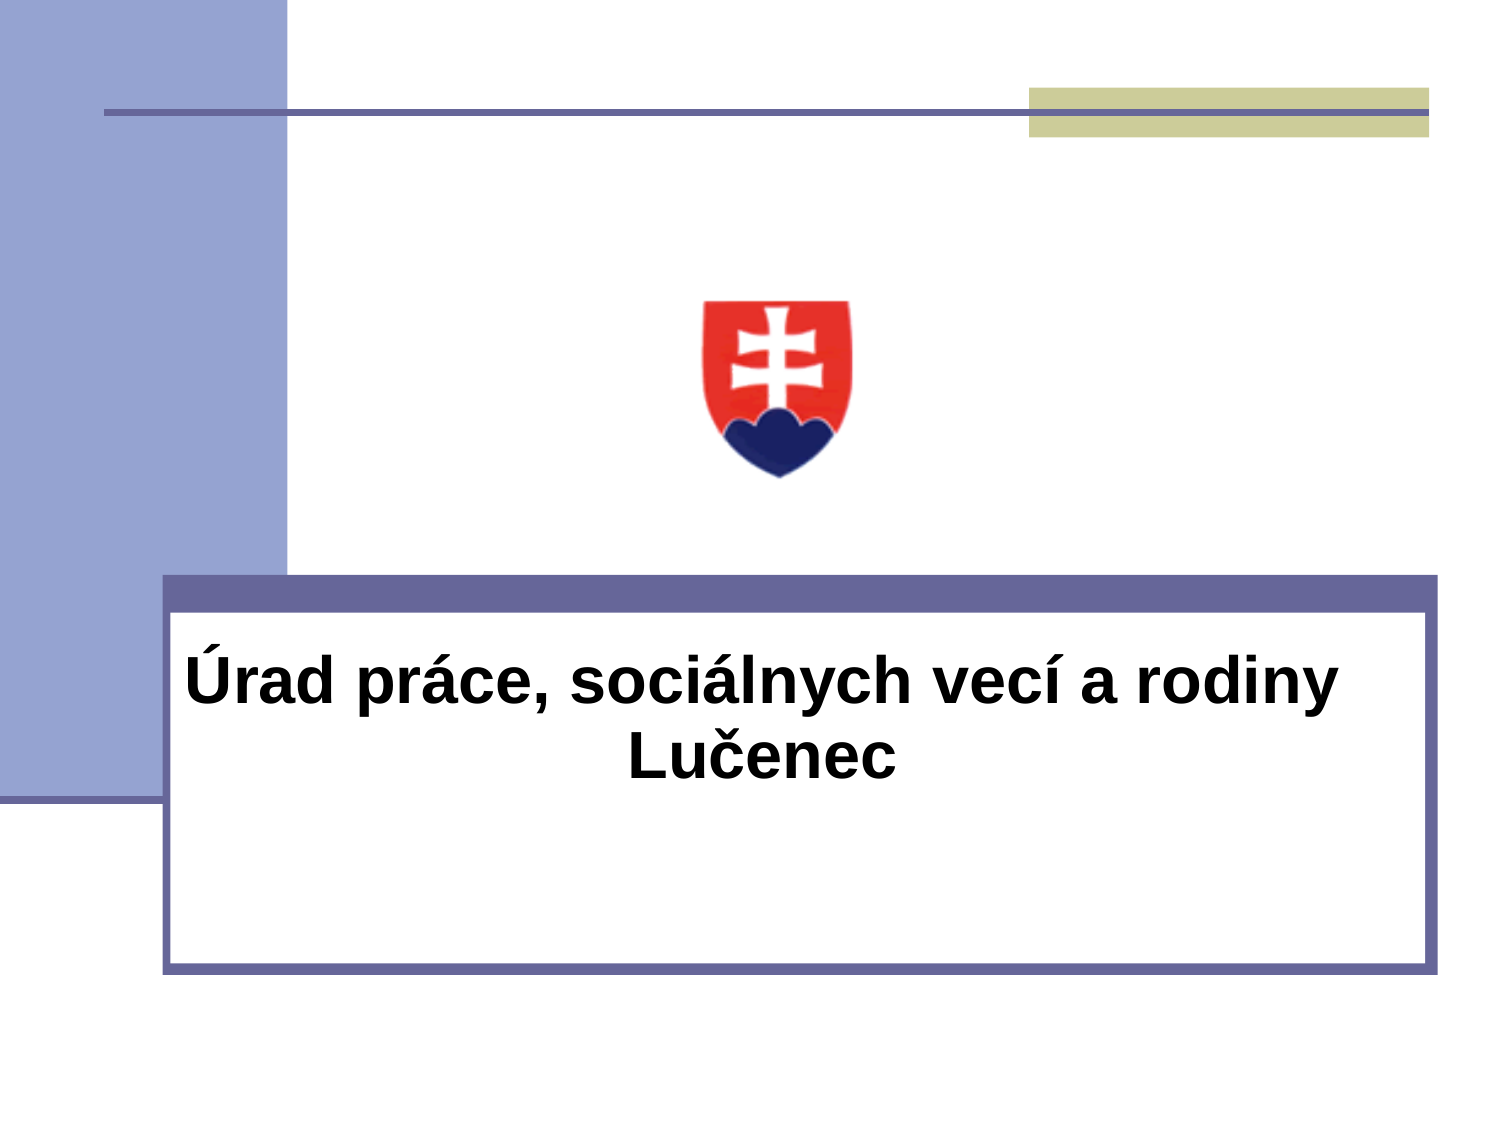

# Úrad práce, sociálnych vecí a rodiny Lučenec